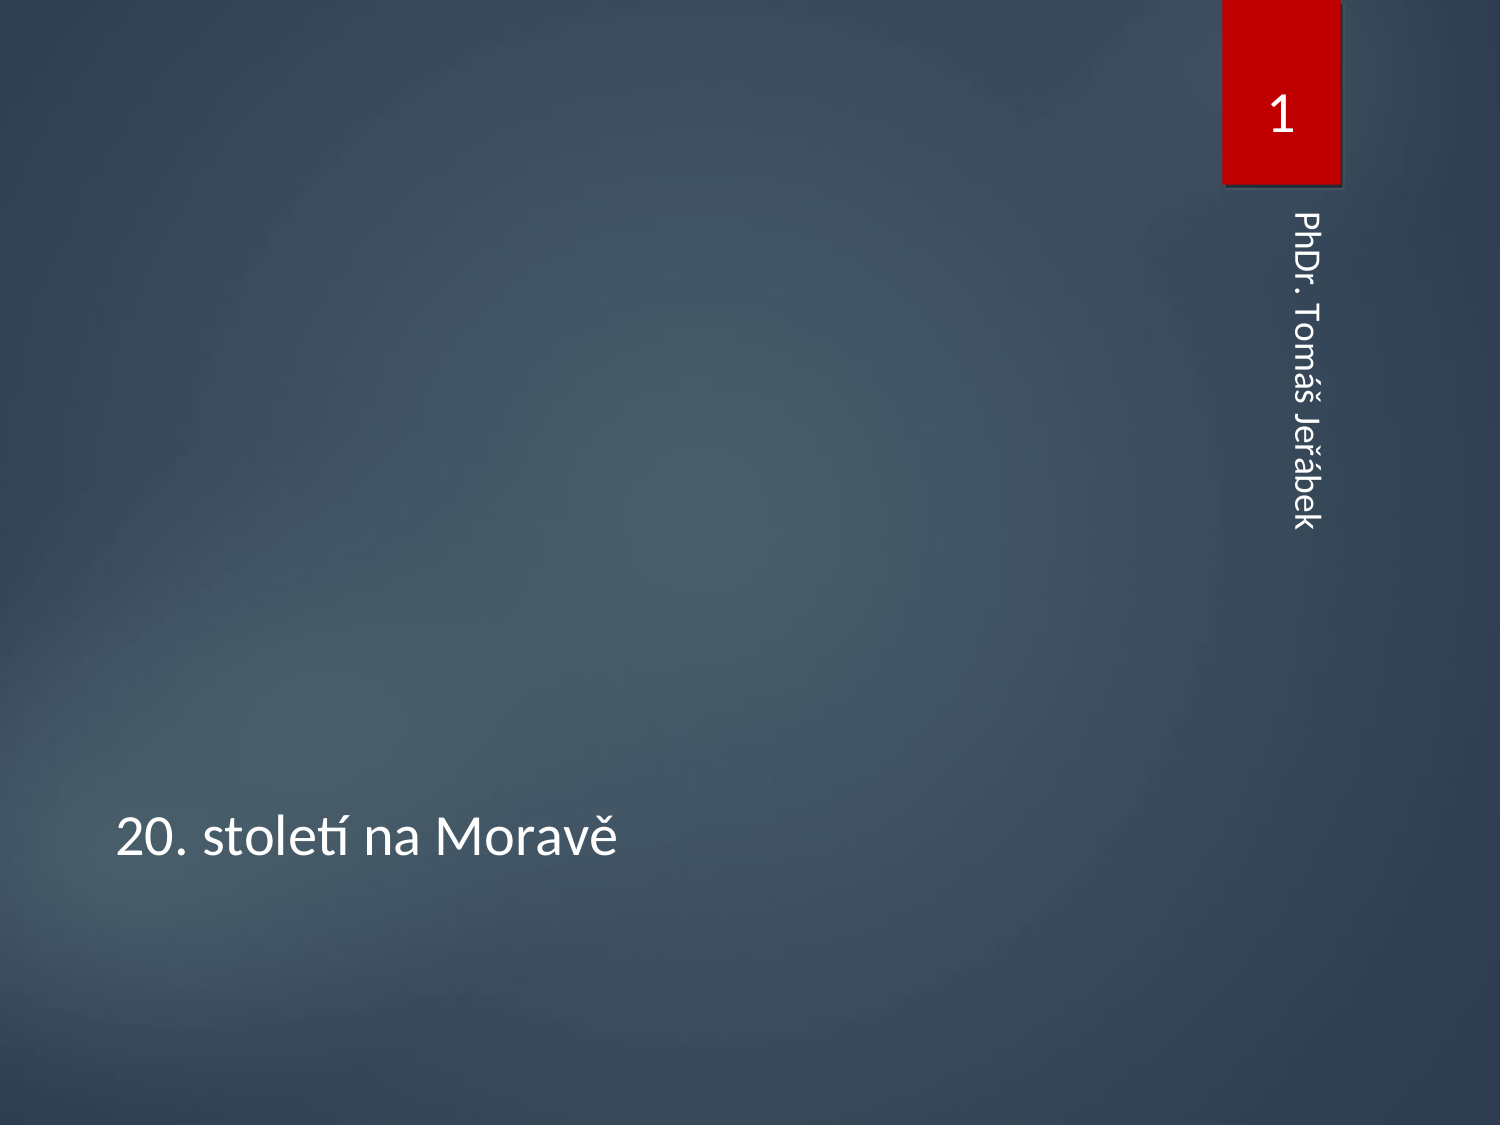

1
PhDr. Tomáš Jeřábek
# 20. století na Moravě